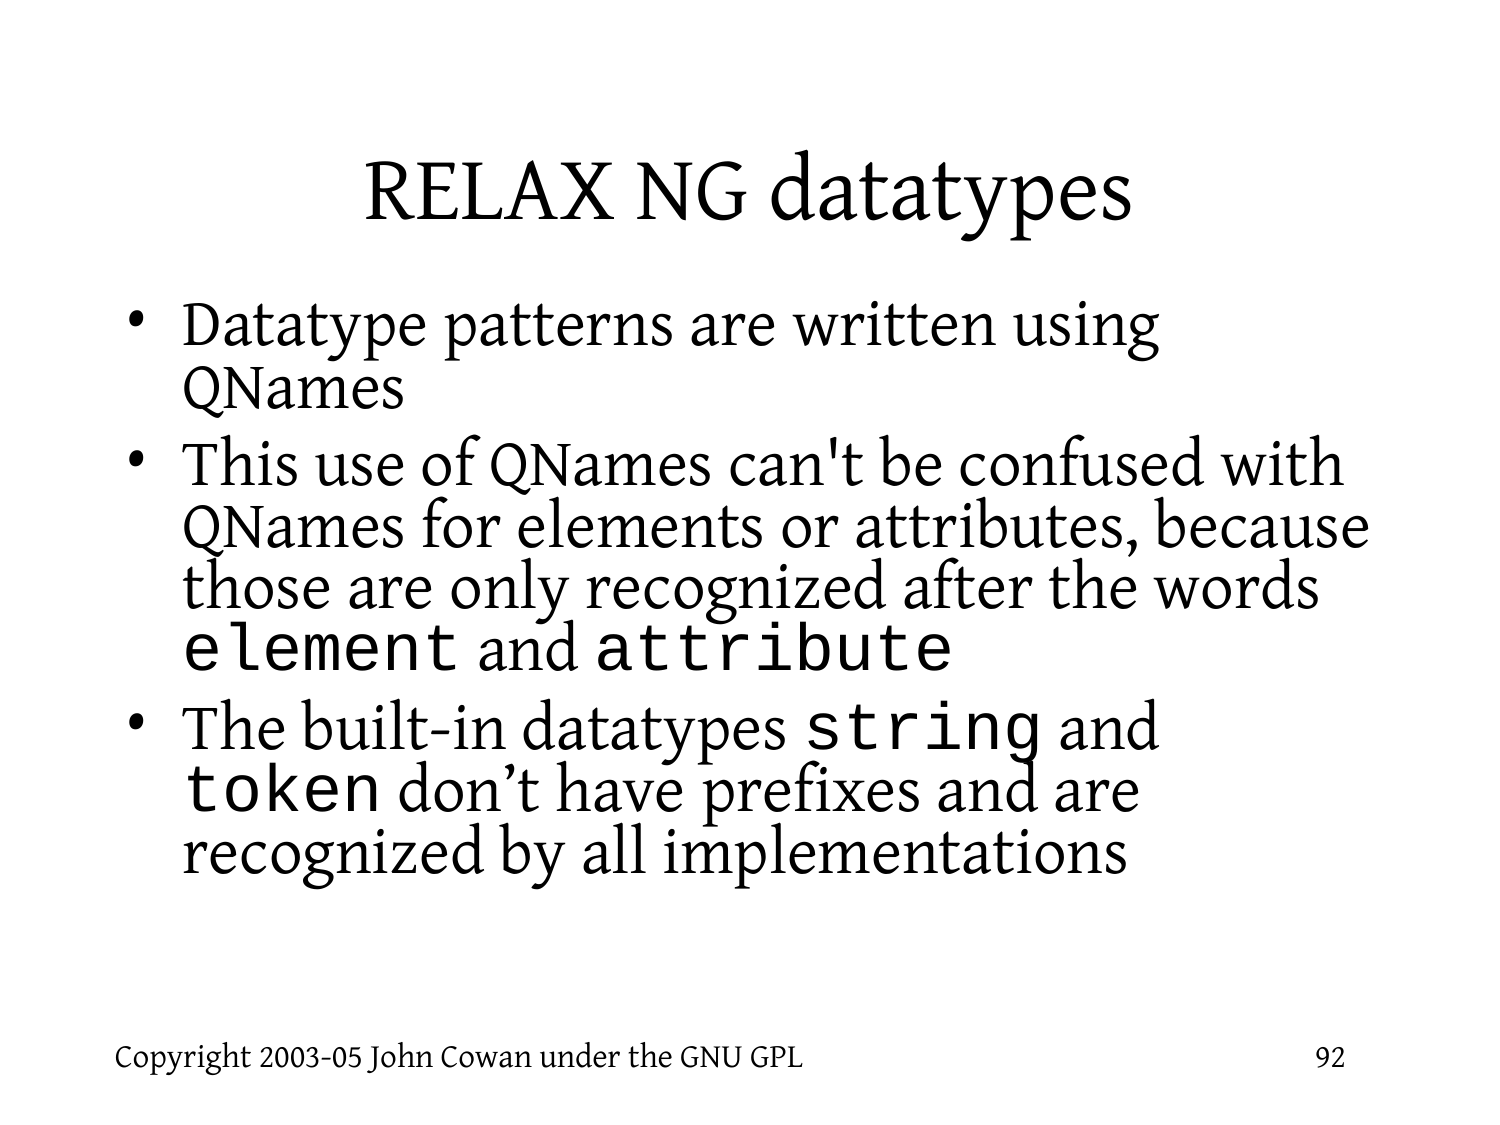

# RELAX NG datatypes
Datatype patterns are written using QNames
This use of QNames can't be confused with QNames for elements or attributes, because those are only recognized after the words element and attribute
The built-in datatypes string and token don’t have prefixes and are recognized by all implementations